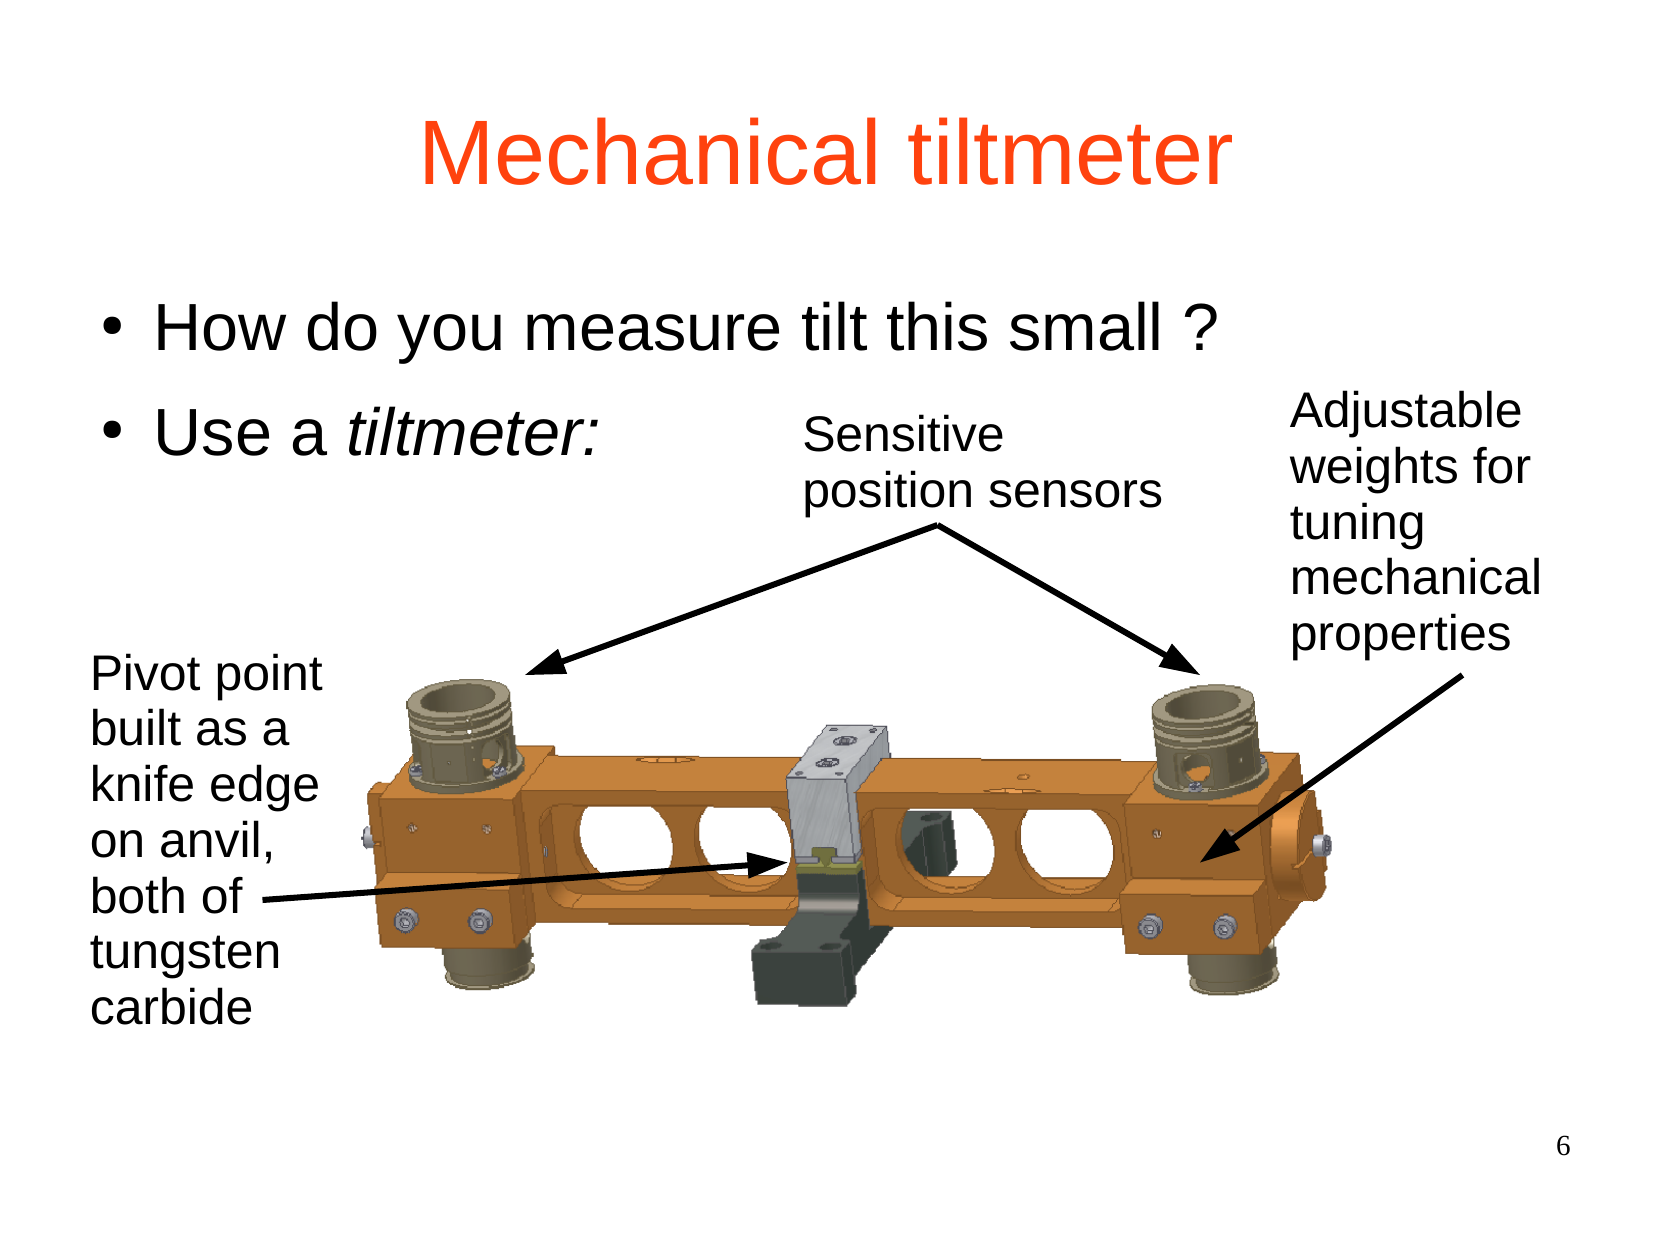

# Mechanical tiltmeter
How do you measure tilt this small ?
Use a tiltmeter:
Adjustable
weights for tuning mechanical properties
Sensitive position sensors
Pivot point built as a knife edge on anvil, both of tungsten carbide
6